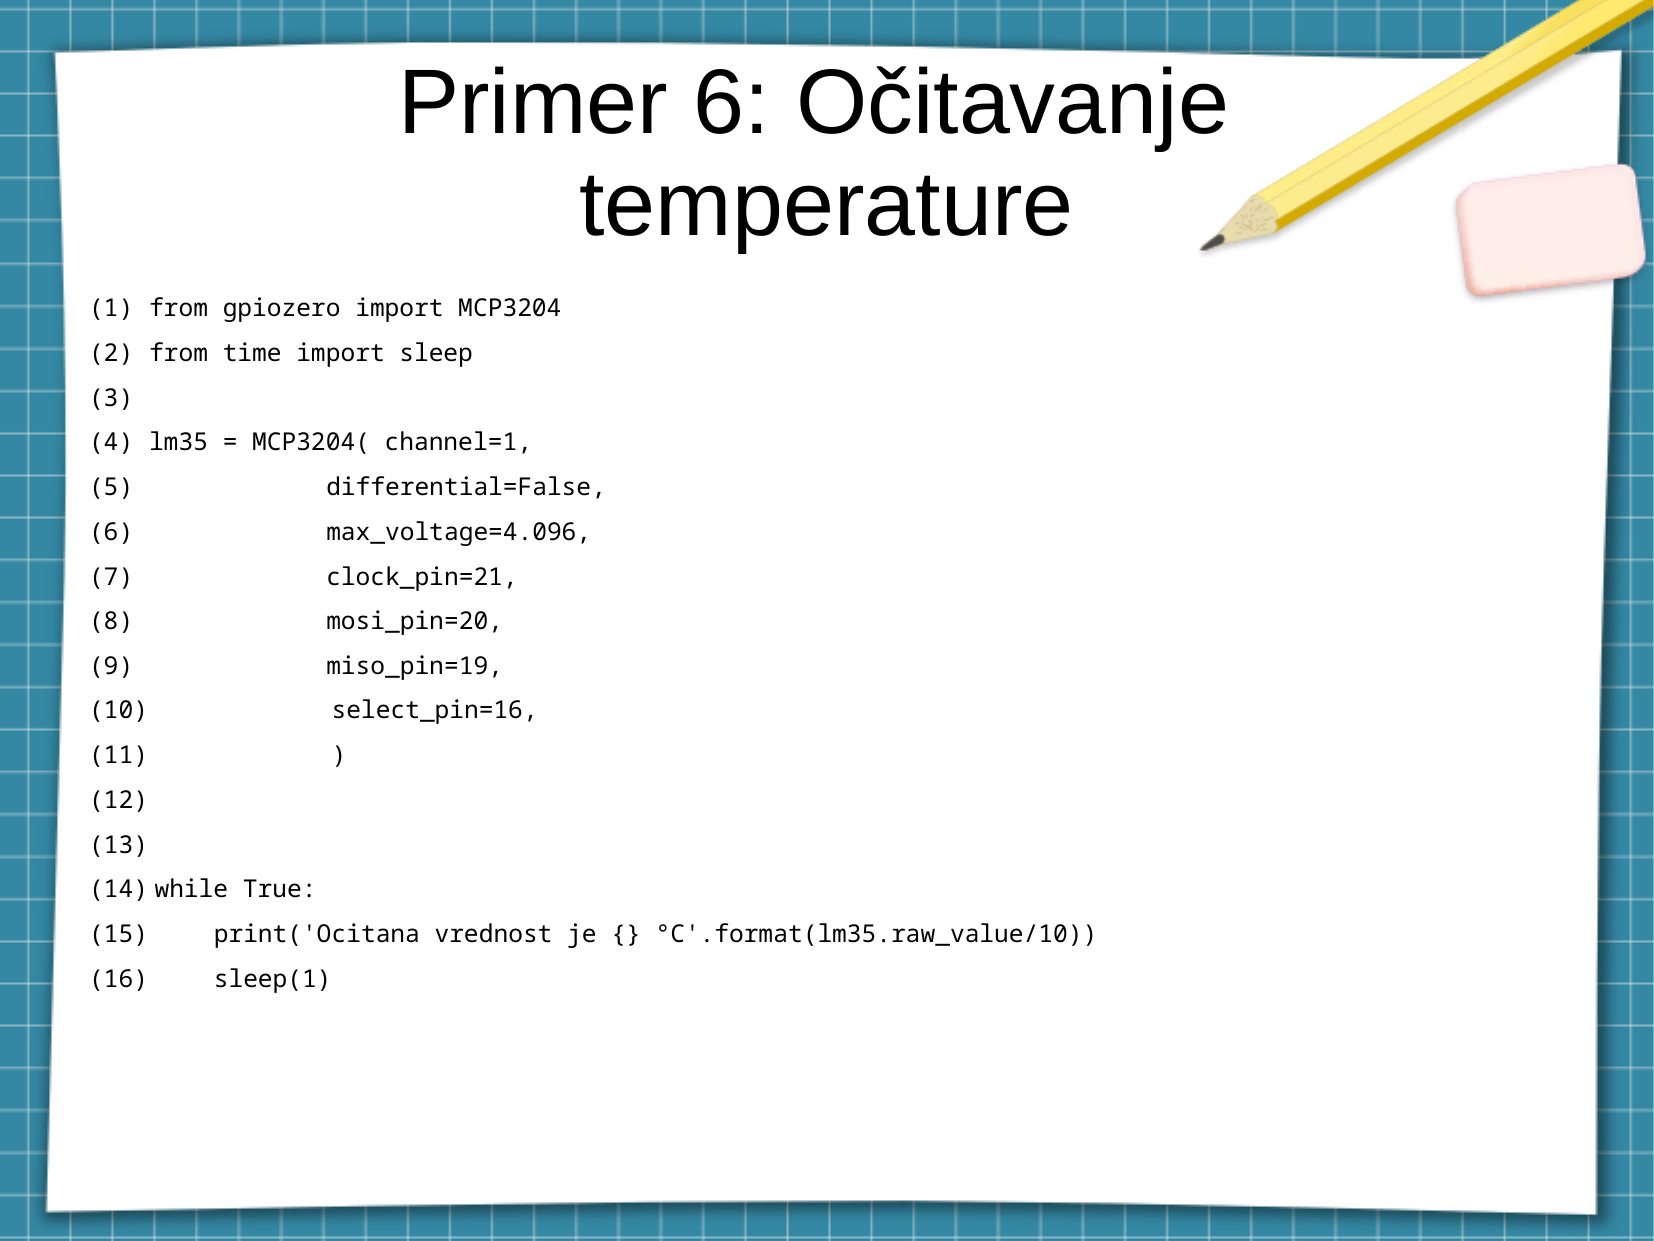

# Primer 6: Očitavanje temperature
from gpiozero import MCP3204
from time import sleep
lm35 = MCP3204( channel=1,
 differential=False,
 max_voltage=4.096,
 clock_pin=21,
 mosi_pin=20,
 miso_pin=19,
 select_pin=16,
 )
while True:
 print('Ocitana vrednost je {} °C'.format(lm35.raw_value/10))
 sleep(1)